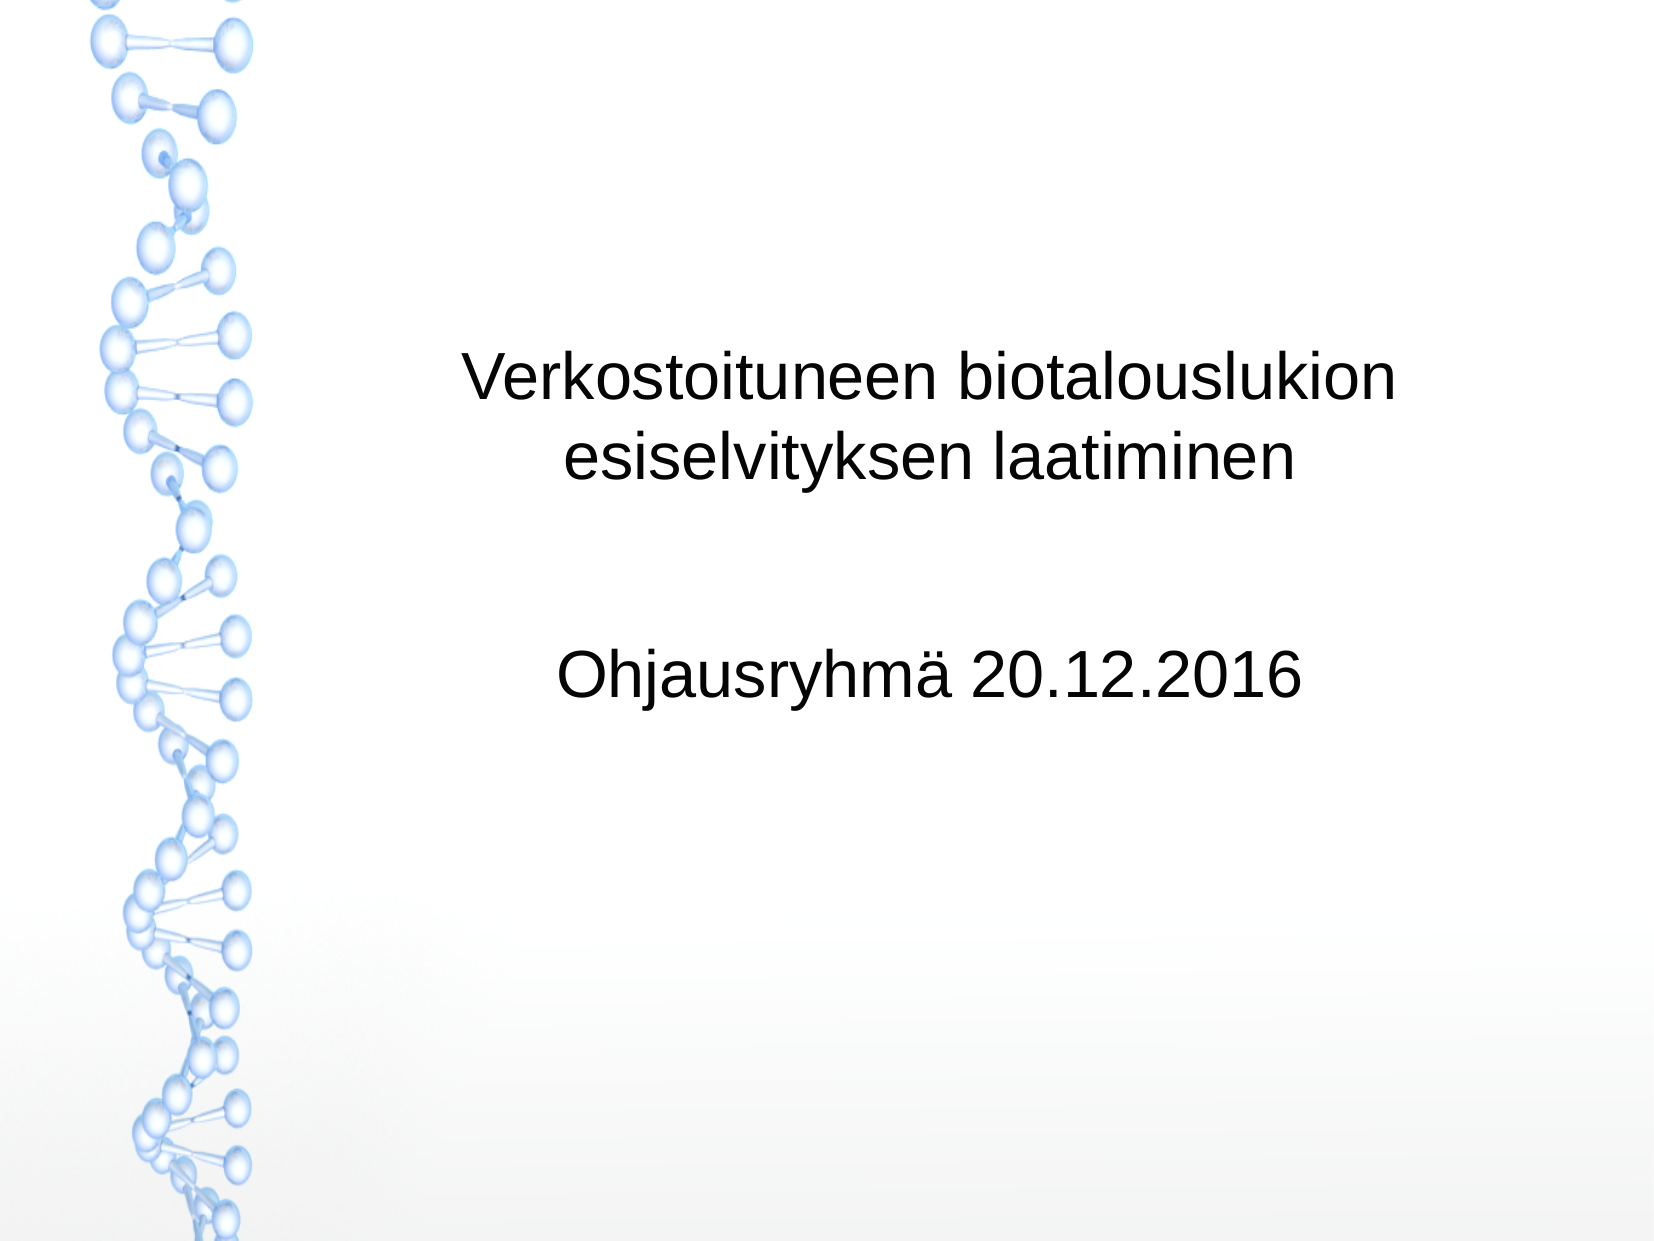

# Verkostoituneen biotalouslukion esiselvityksen laatiminen
Ohjausryhmä 20.12.2016